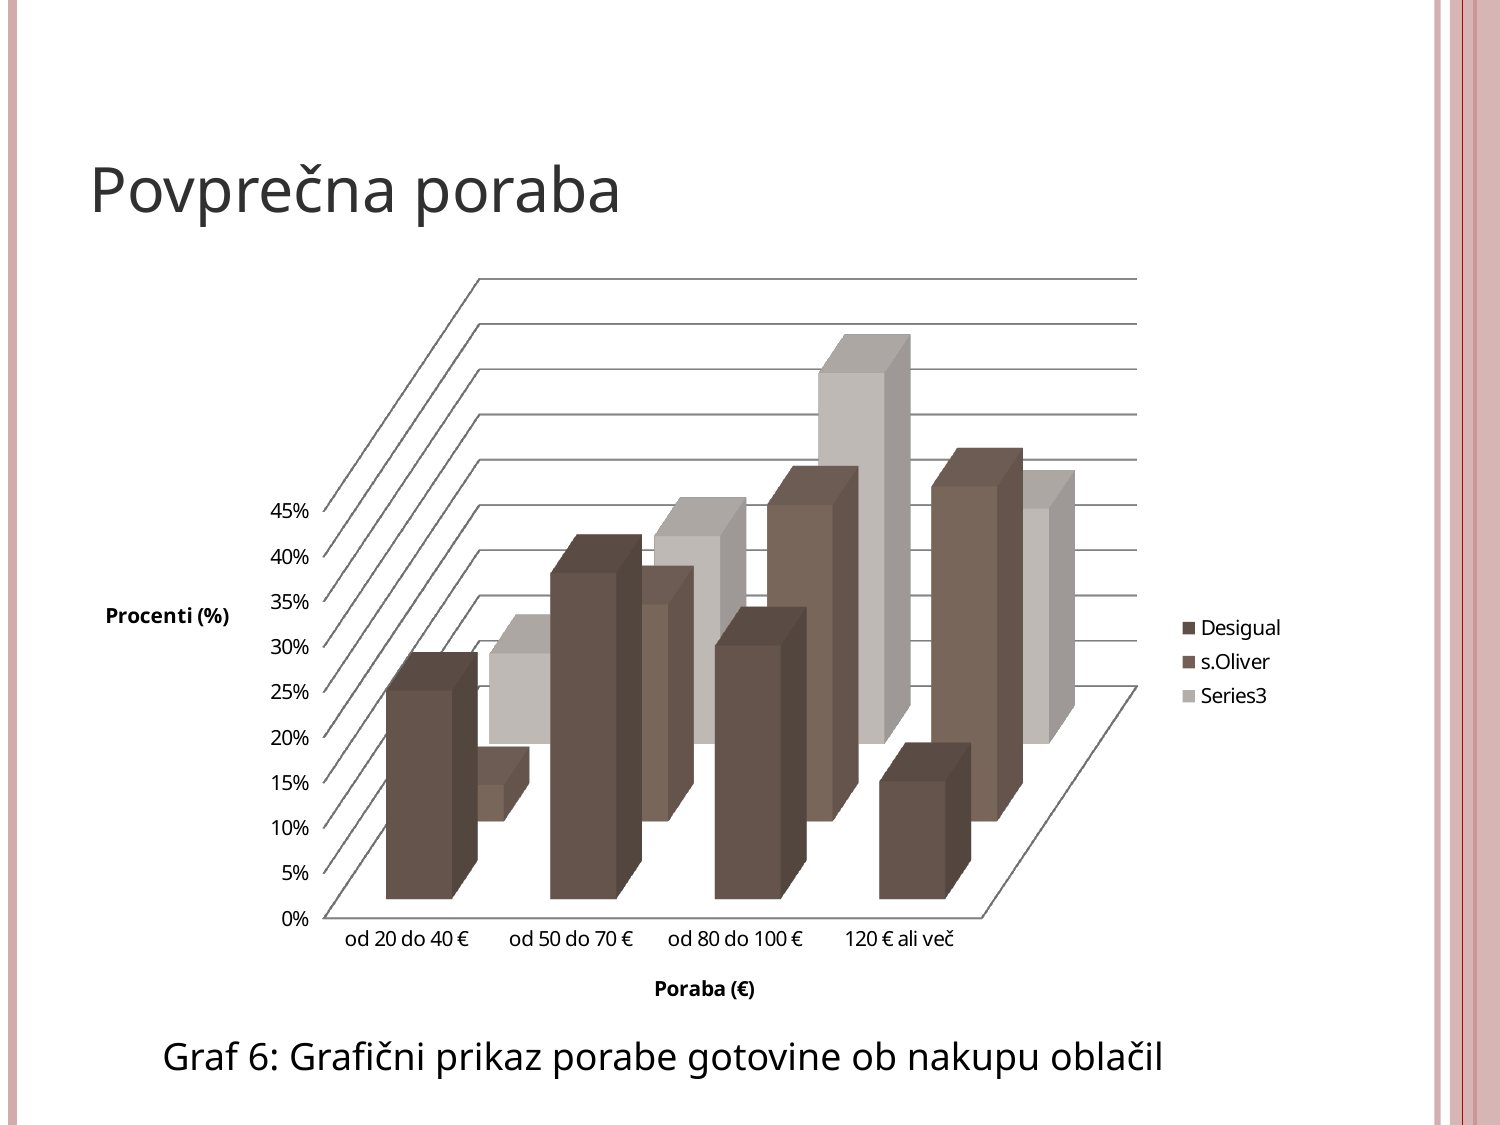

# Povprečna poraba
[unsupported chart]
Graf 6: Grafični prikaz porabe gotovine ob nakupu oblačil